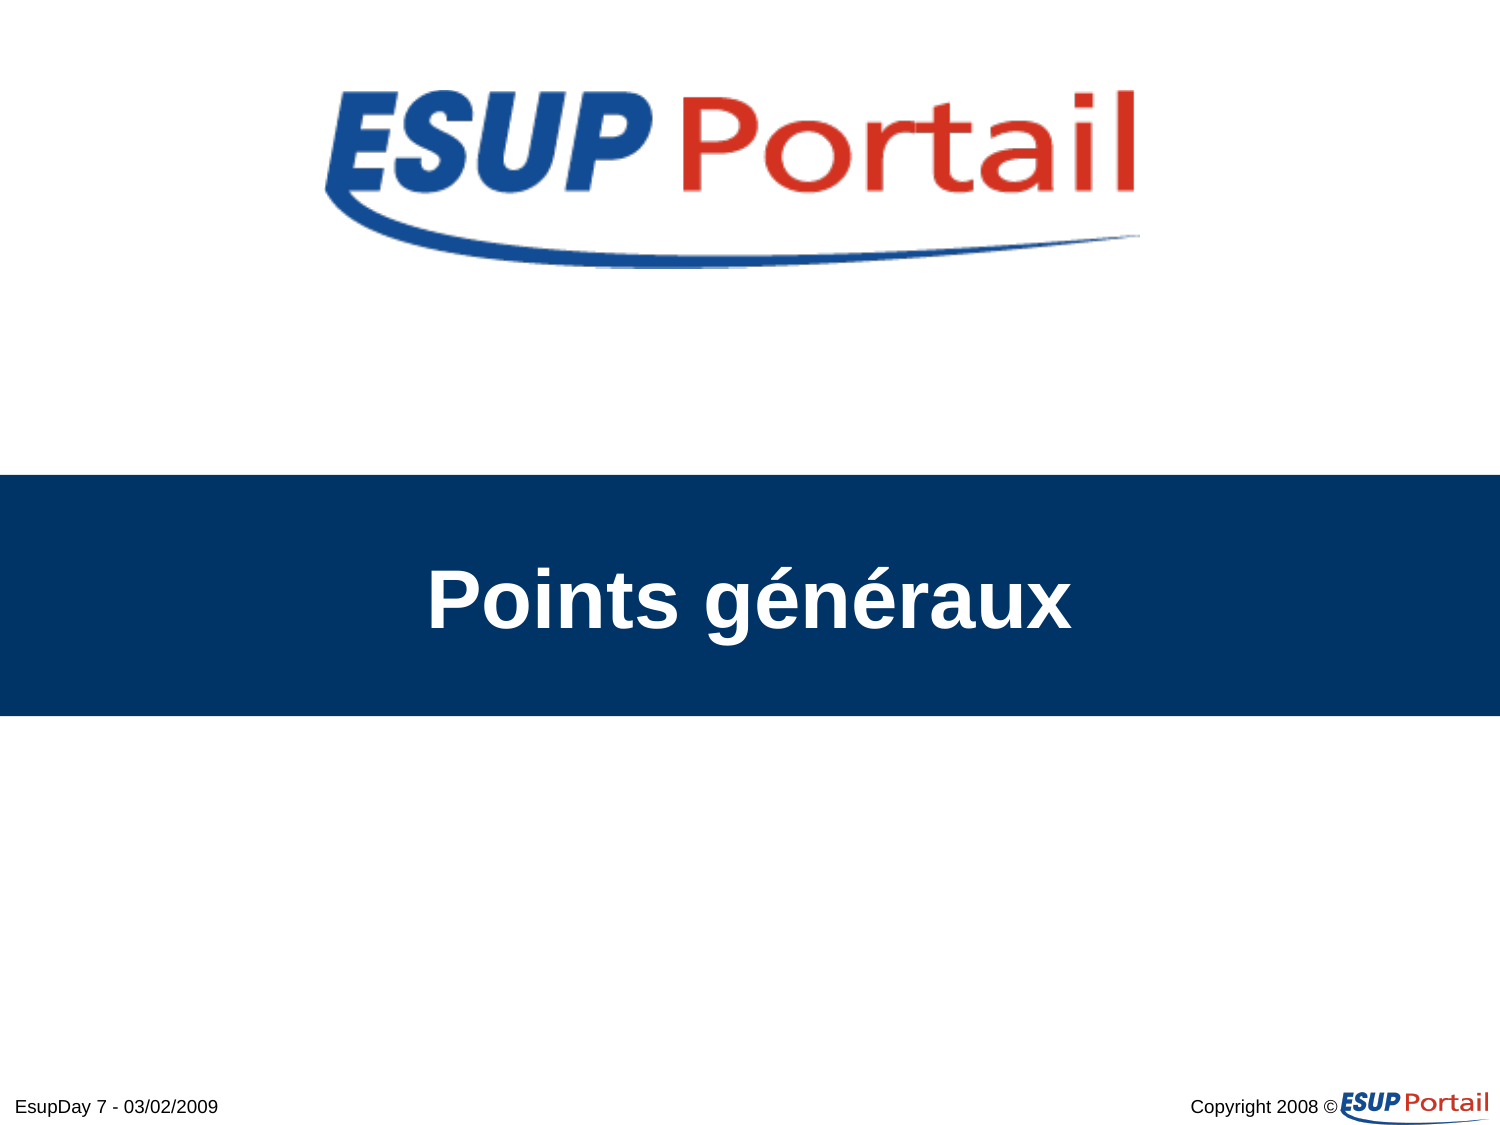

# Points généraux
EsupDay 7 - 03/02/2009